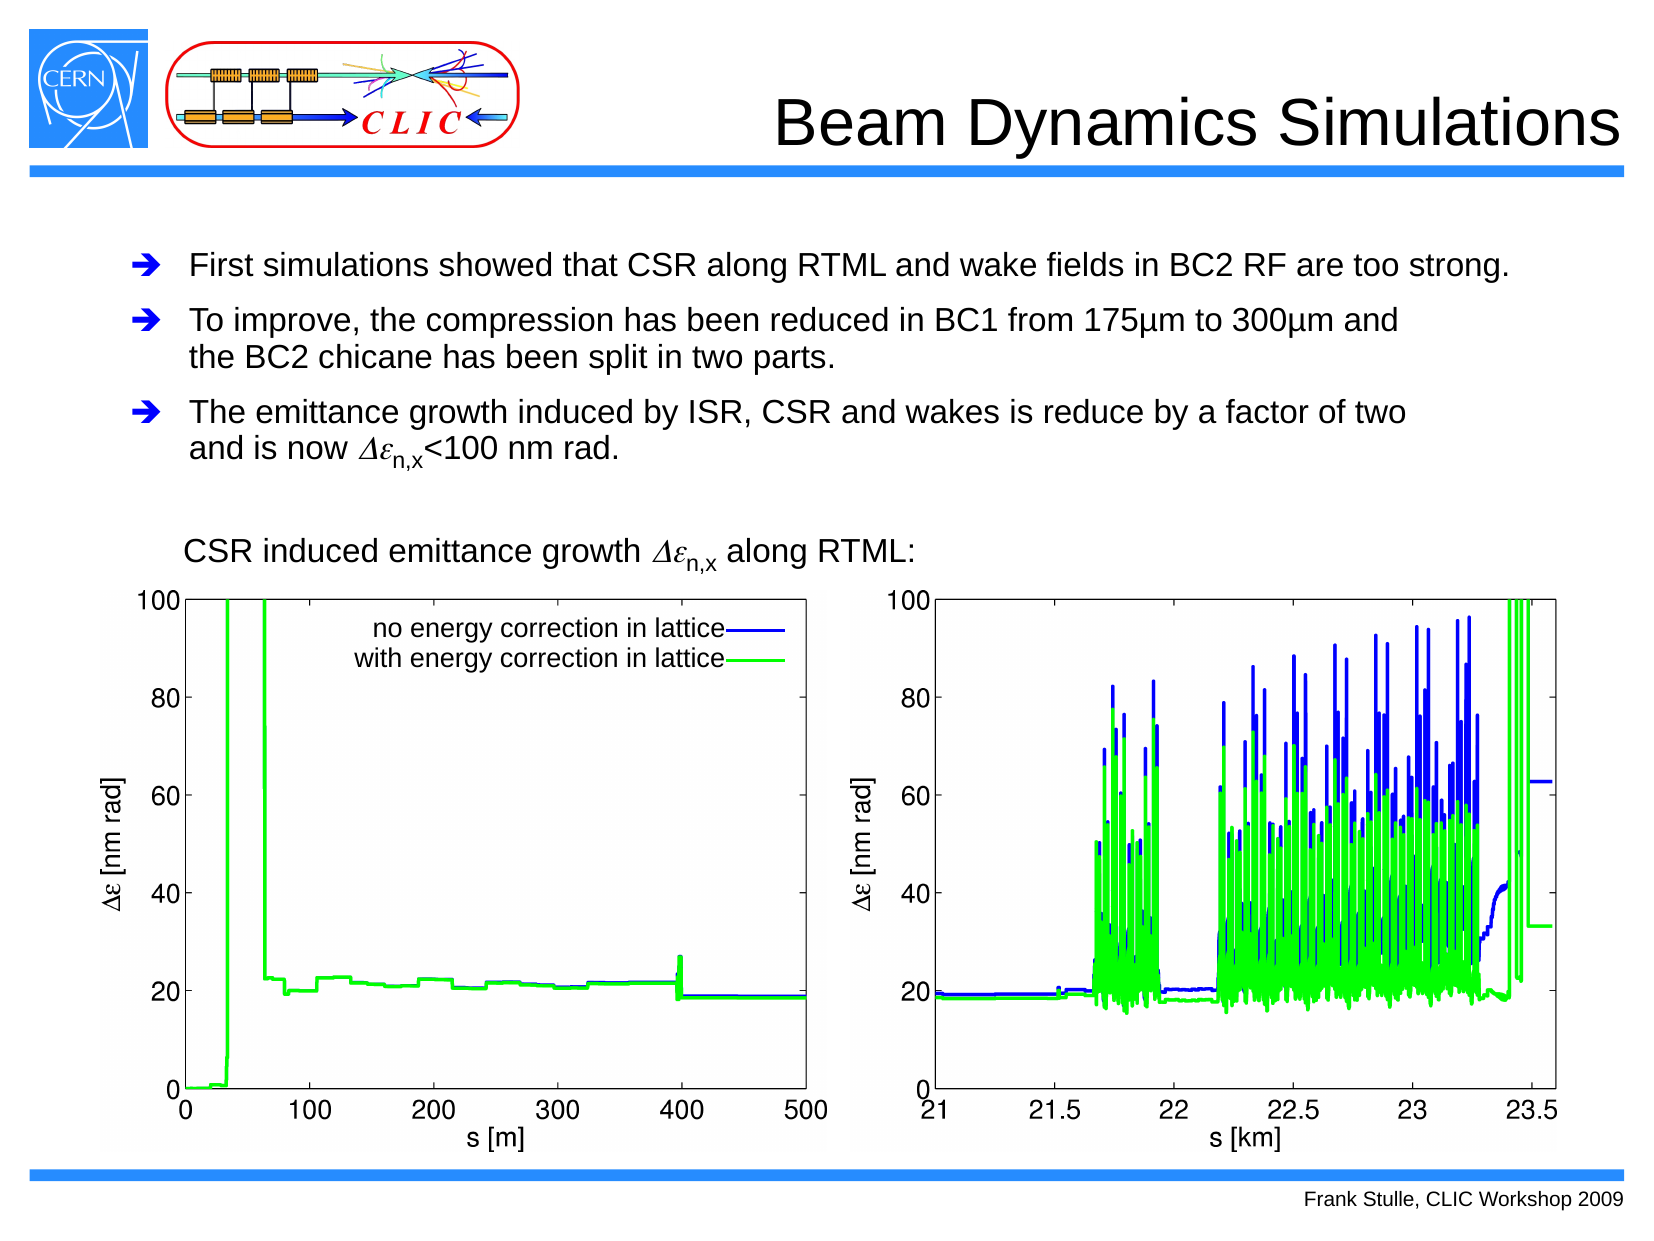

# Beam Dynamics Simulations
	First simulations showed that CSR along RTML and wake fields in BC2 RF are too strong.
	To improve, the compression has been reduced in BC1 from 175µm to 300µm and
	the BC2 chicane has been split in two parts.
	The emittance growth induced by ISR, CSR and wakes is reduce by a factor of two
	and is now Den,x<100 nm rad.
CSR induced emittance growth Den,x along RTML:
no energy correction in lattice
with energy correction in lattice